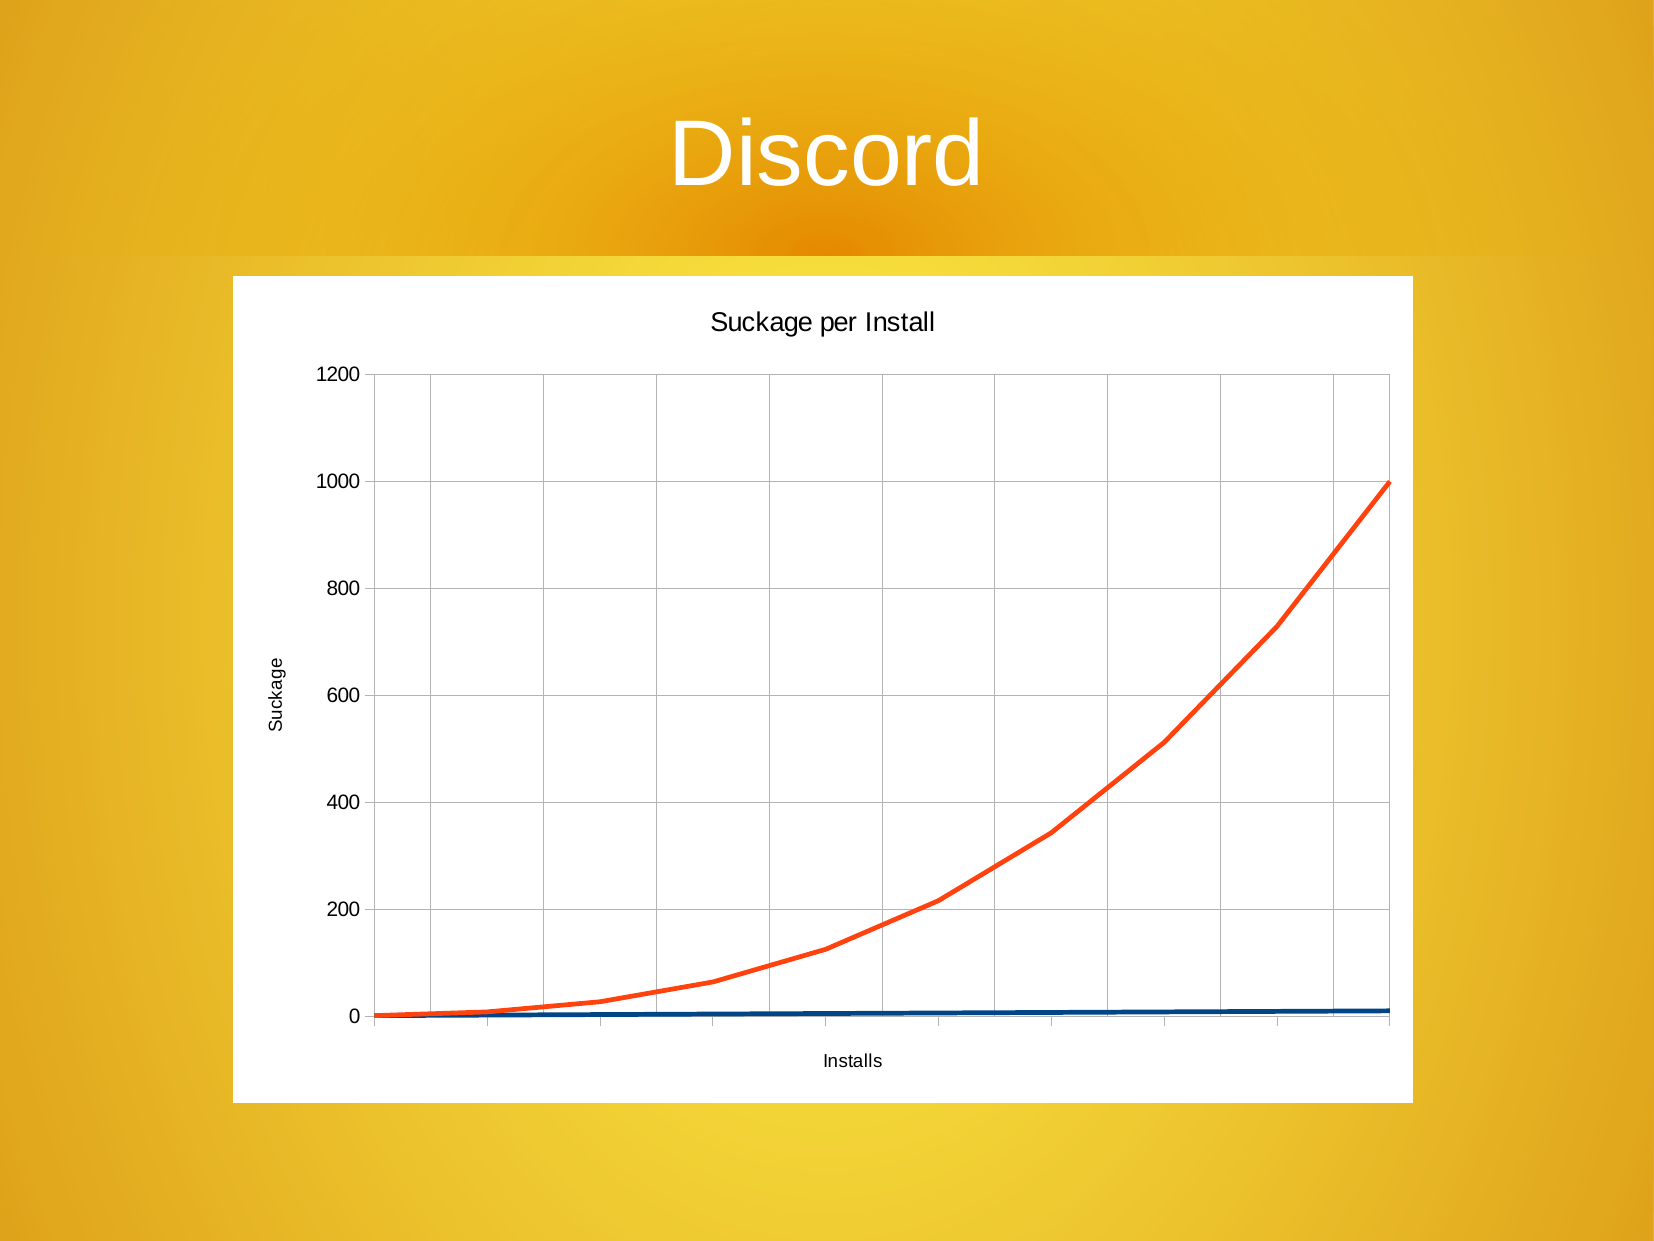

# Discord
### Chart: Suckage per Install
| Category | Installs | Suckage |
|---|---|---|
| None | 1.0 | 1.0 |
| None | 2.0 | 8.0 |
| None | 3.0 | 27.0 |
| None | 4.0 | 64.0 |
| None | 5.0 | 125.0 |
| None | 6.0 | 216.0 |
| None | 7.0 | 343.0 |
| None | 8.0 | 512.0 |
| None | 9.0 | 729.0 |
| None | 10.0 | 1000.0 |